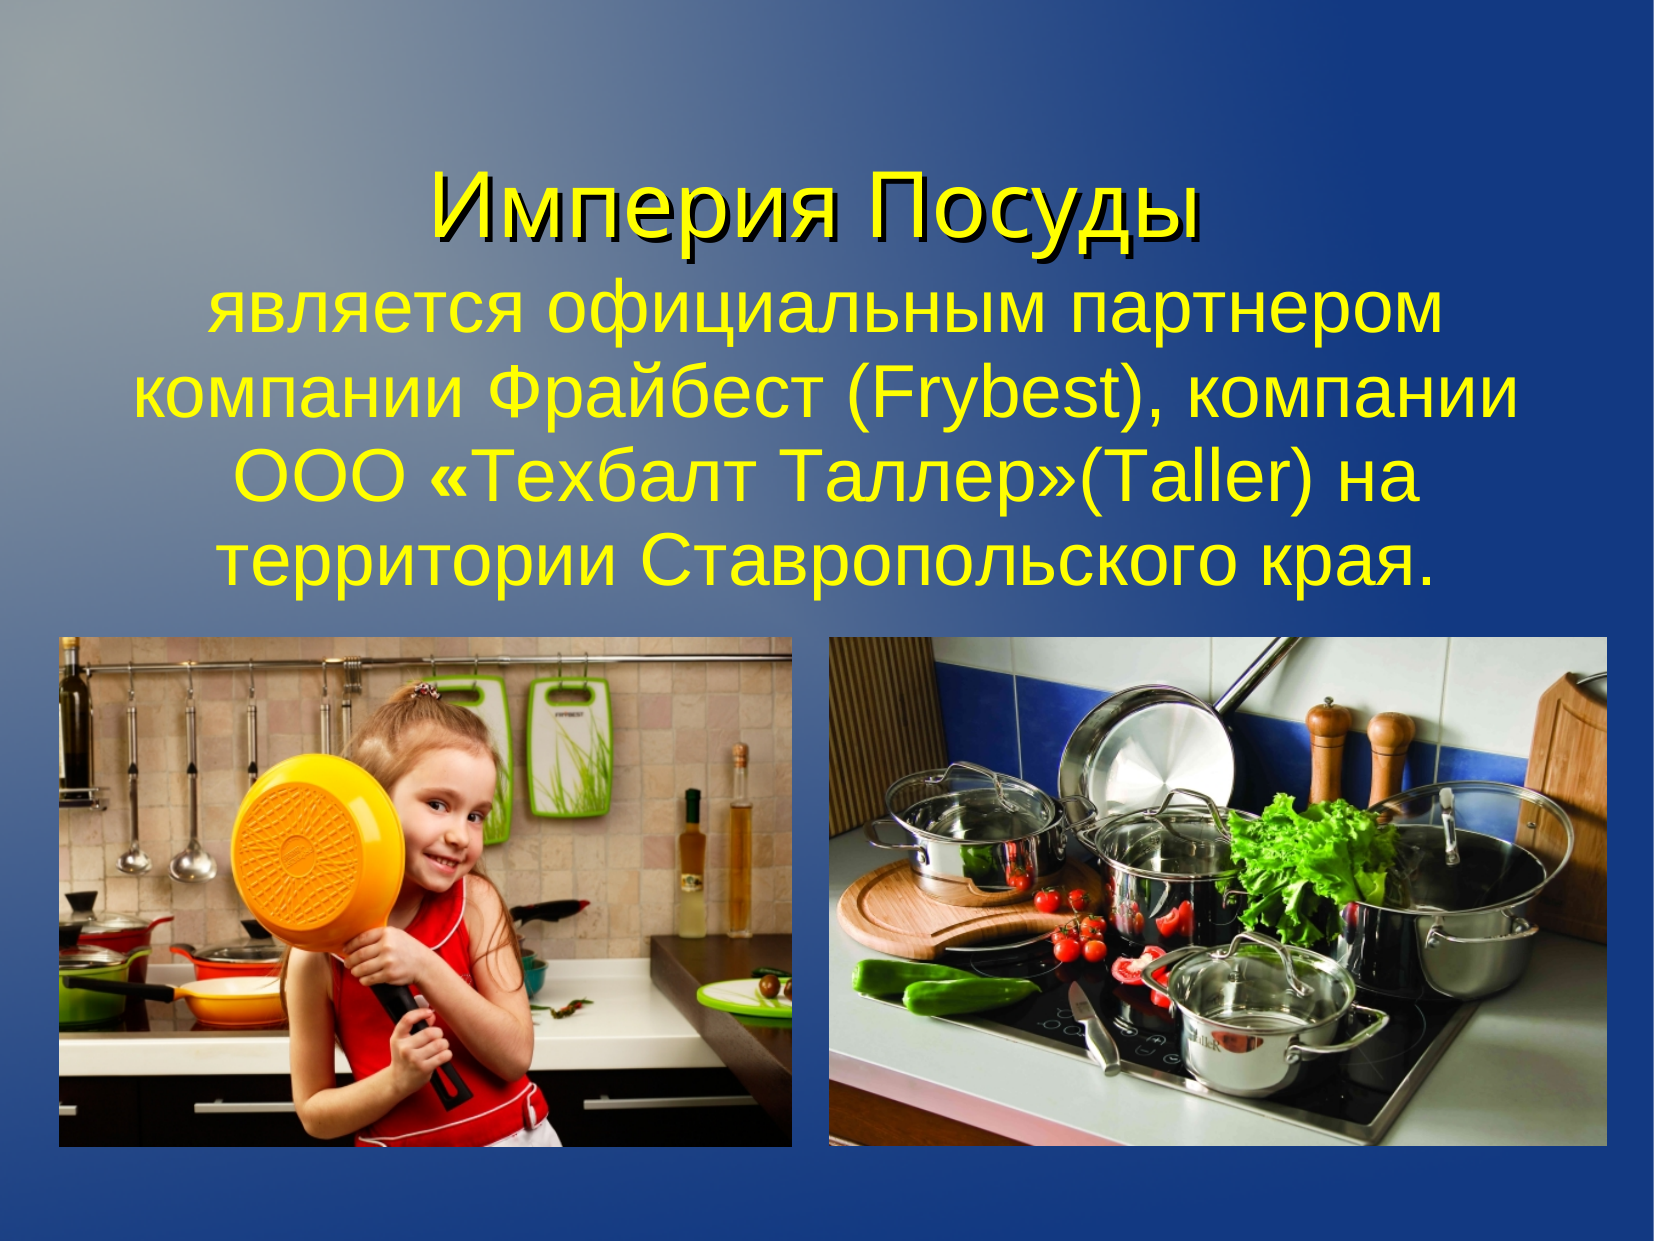

# Империя Посуды является официальным партнером компании Фрайбест (Frybest), компании ООО «Техбалт Таллер»(Taller) на территории Ставропольского края.